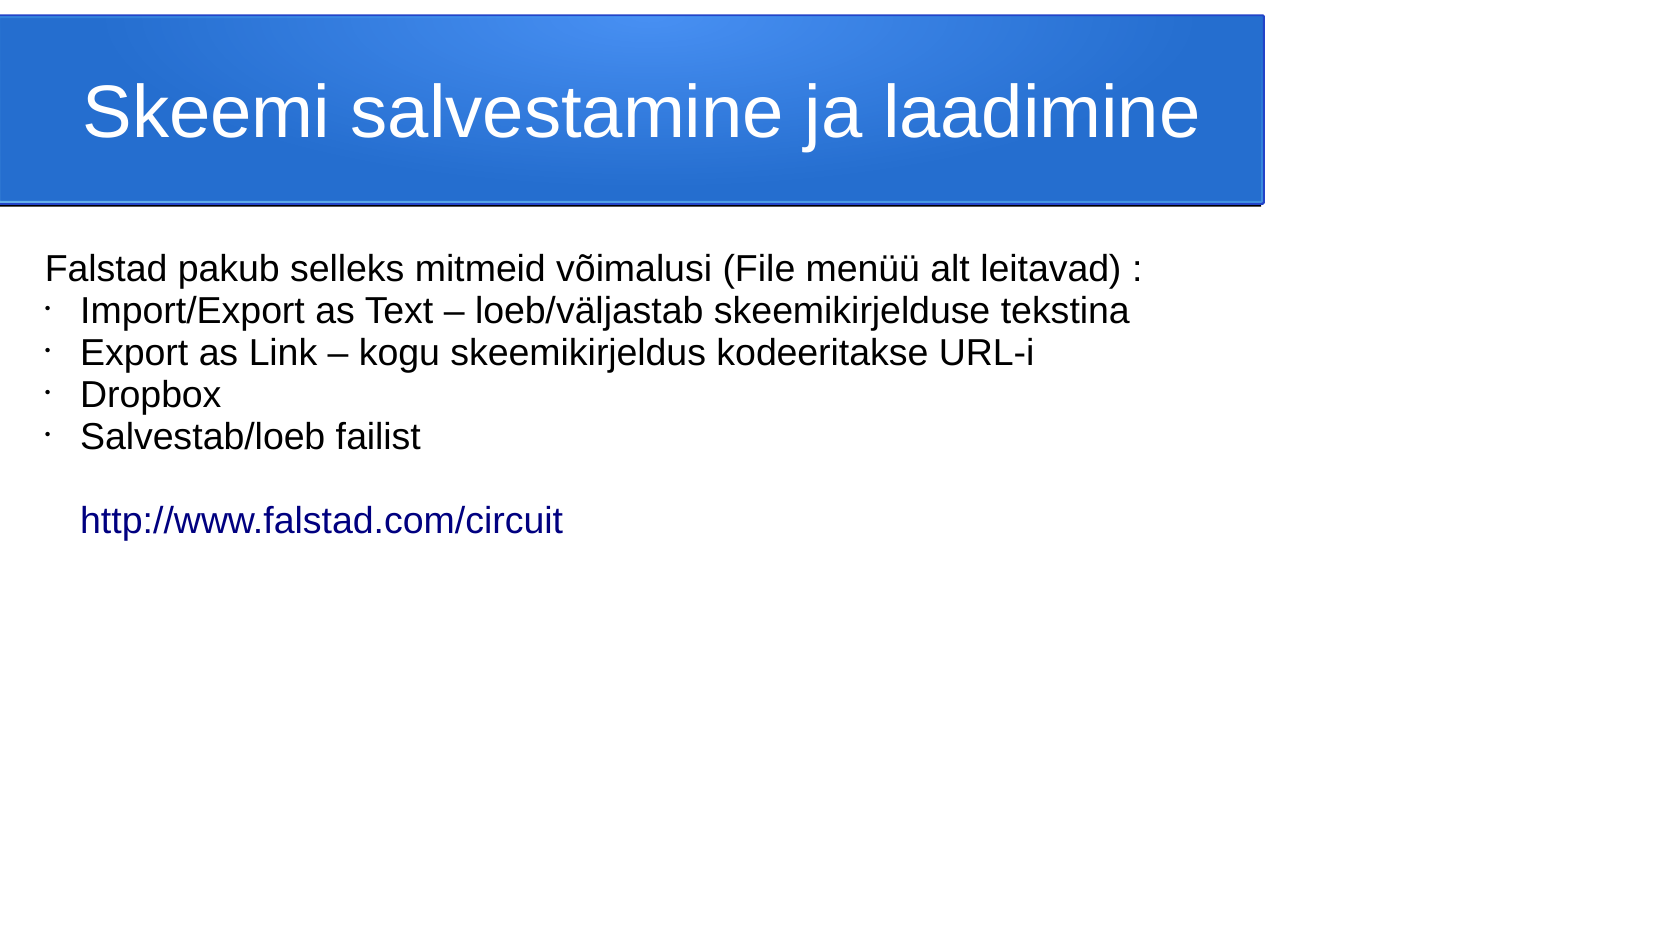

# Skeemi salvestamine ja laadimine
Falstad pakub selleks mitmeid võimalusi (File menüü alt leitavad) :
Import/Export as Text – loeb/väljastab skeemikirjelduse tekstina
Export as Link – kogu skeemikirjeldus kodeeritakse URL-i
Dropbox
Salvestab/loeb failist
http://www.falstad.com/circuit